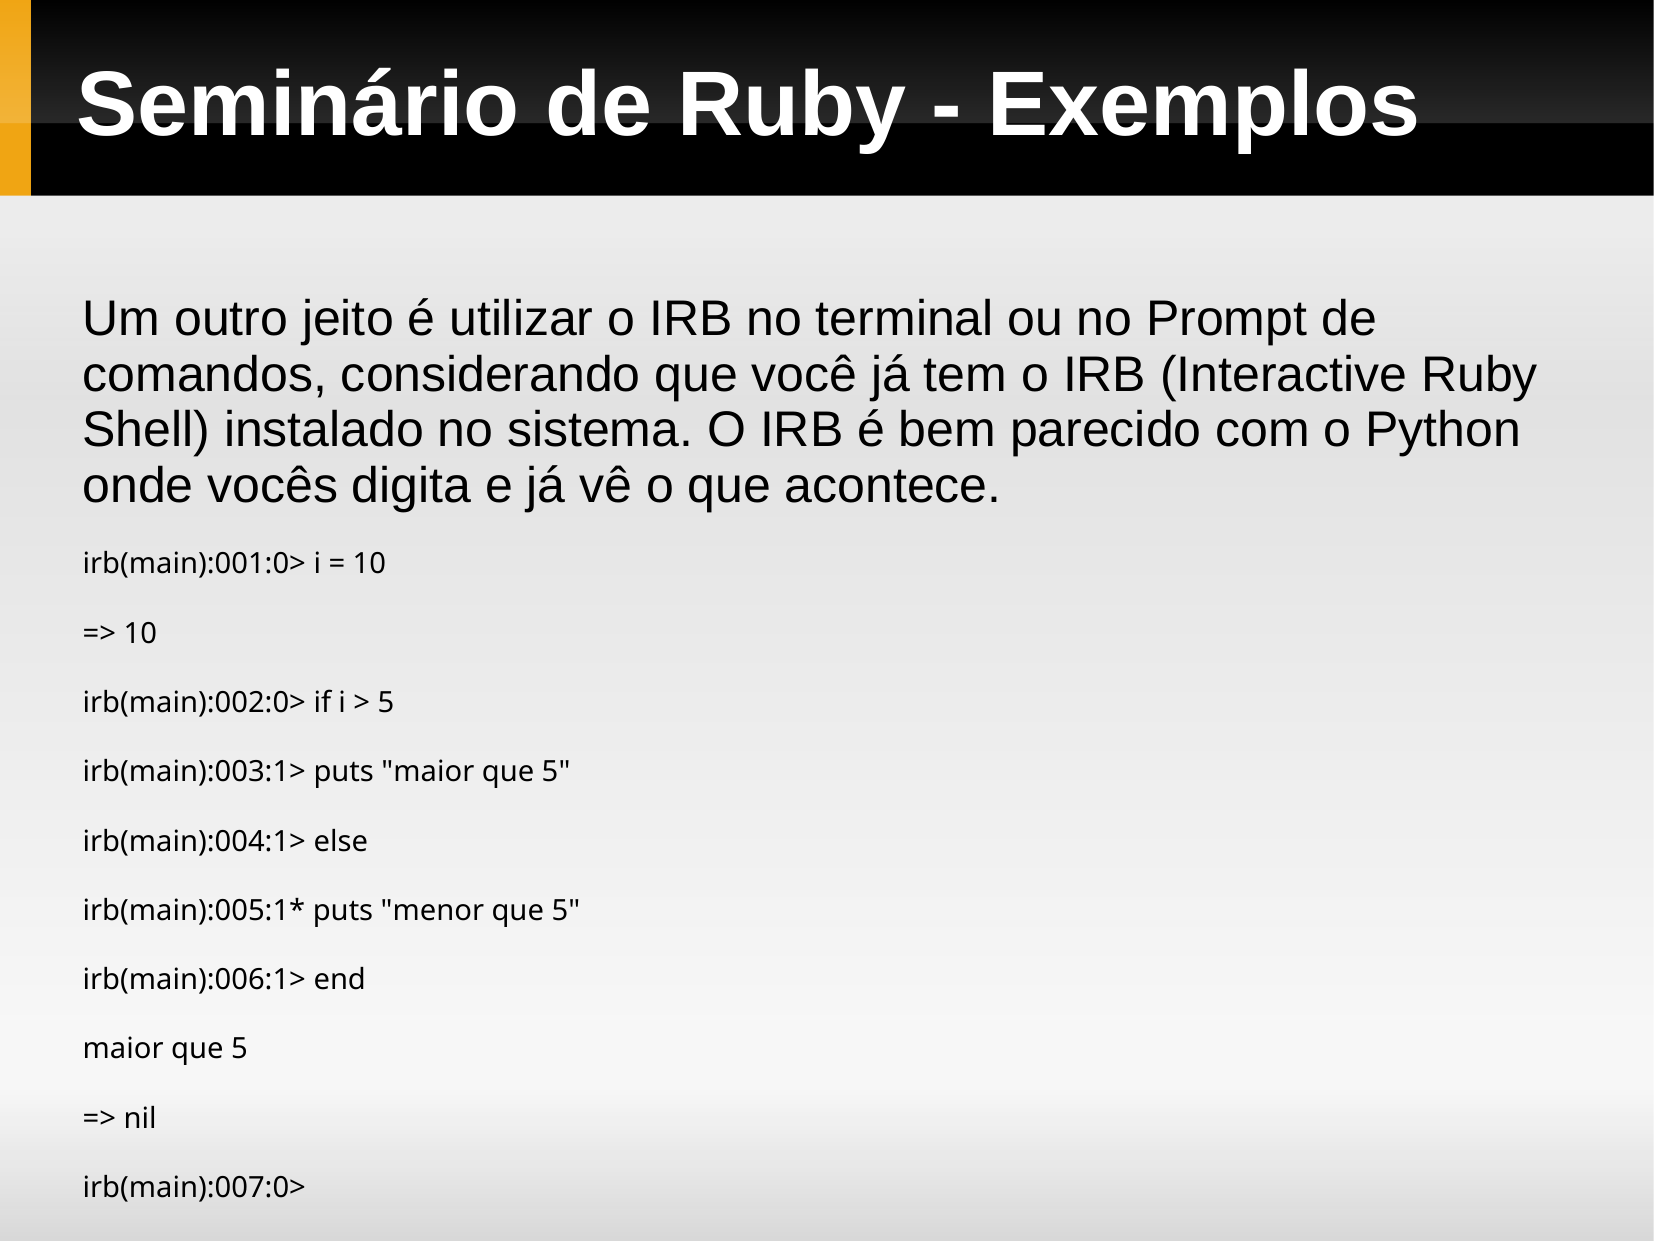

# Seminário de Ruby - Exemplos
Um outro jeito é utilizar o IRB no terminal ou no Prompt de comandos, considerando que você já tem o IRB (Interactive Ruby Shell) instalado no sistema. O IRB é bem parecido com o Python onde vocês digita e já vê o que acontece.
irb(main):001:0> i = 10
=> 10
irb(main):002:0> if i > 5
irb(main):003:1> puts "maior que 5"
irb(main):004:1> else
irb(main):005:1* puts "menor que 5"
irb(main):006:1> end
maior que 5
=> nil
irb(main):007:0>